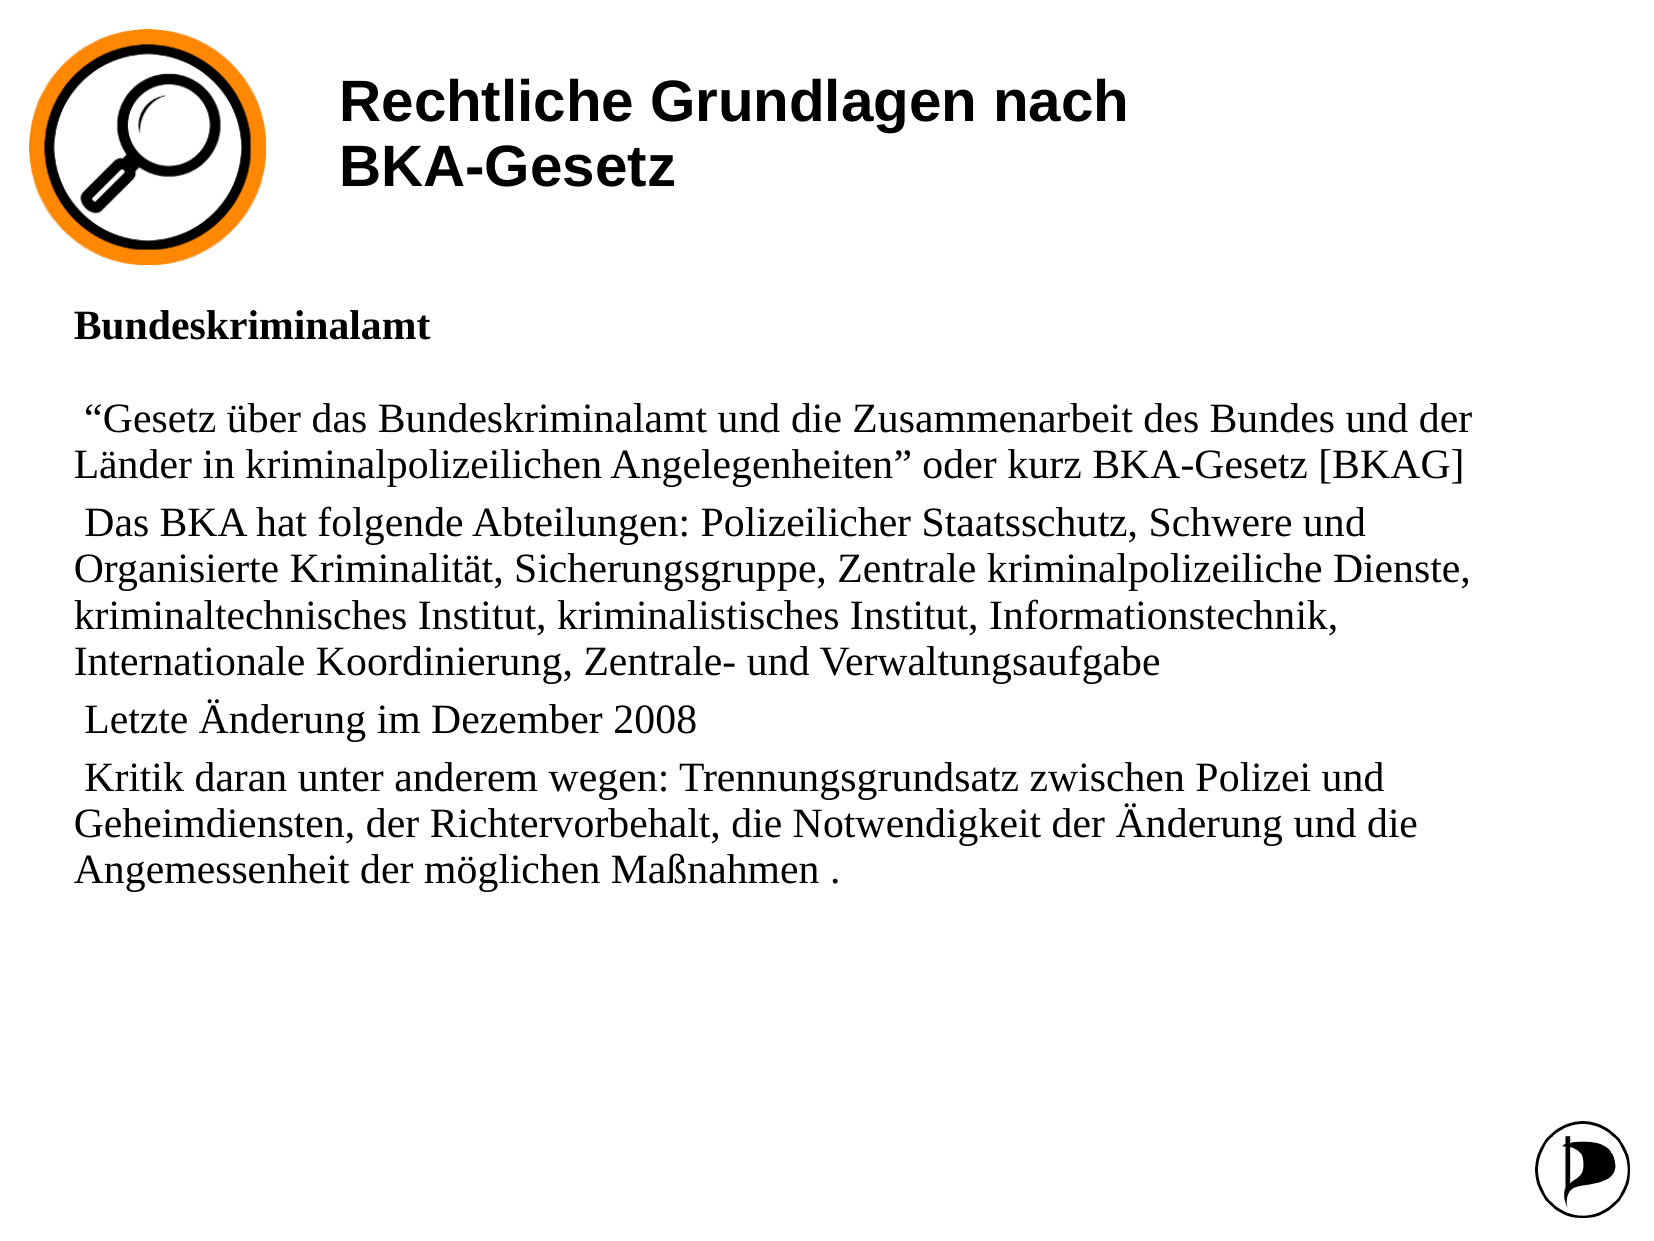

Rechtliche Grundlagen nach
BKA-Gesetz
Bundeskriminalamt
 “Gesetz über das Bundeskriminalamt und die Zusammenarbeit des Bundes und der Länder in kriminalpolizeilichen Angelegenheiten” oder kurz BKA-Gesetz [BKAG]
 Das BKA hat folgende Abteilungen: Polizeilicher Staatsschutz, Schwere und Organisierte Kriminalität, Sicherungsgruppe, Zentrale kriminalpolizeiliche Dienste, kriminaltechnisches Institut, kriminalistisches Institut, Informationstechnik, Internationale Koordinierung, Zentrale- und Verwaltungsaufgabe
 Letzte Änderung im Dezember 2008
 Kritik daran unter anderem wegen: Trennungsgrundsatz zwischen Polizei und Geheimdiensten, der Richtervorbehalt, die Notwendigkeit der Änderung und die Angemessenheit der möglichen Maßnahmen .